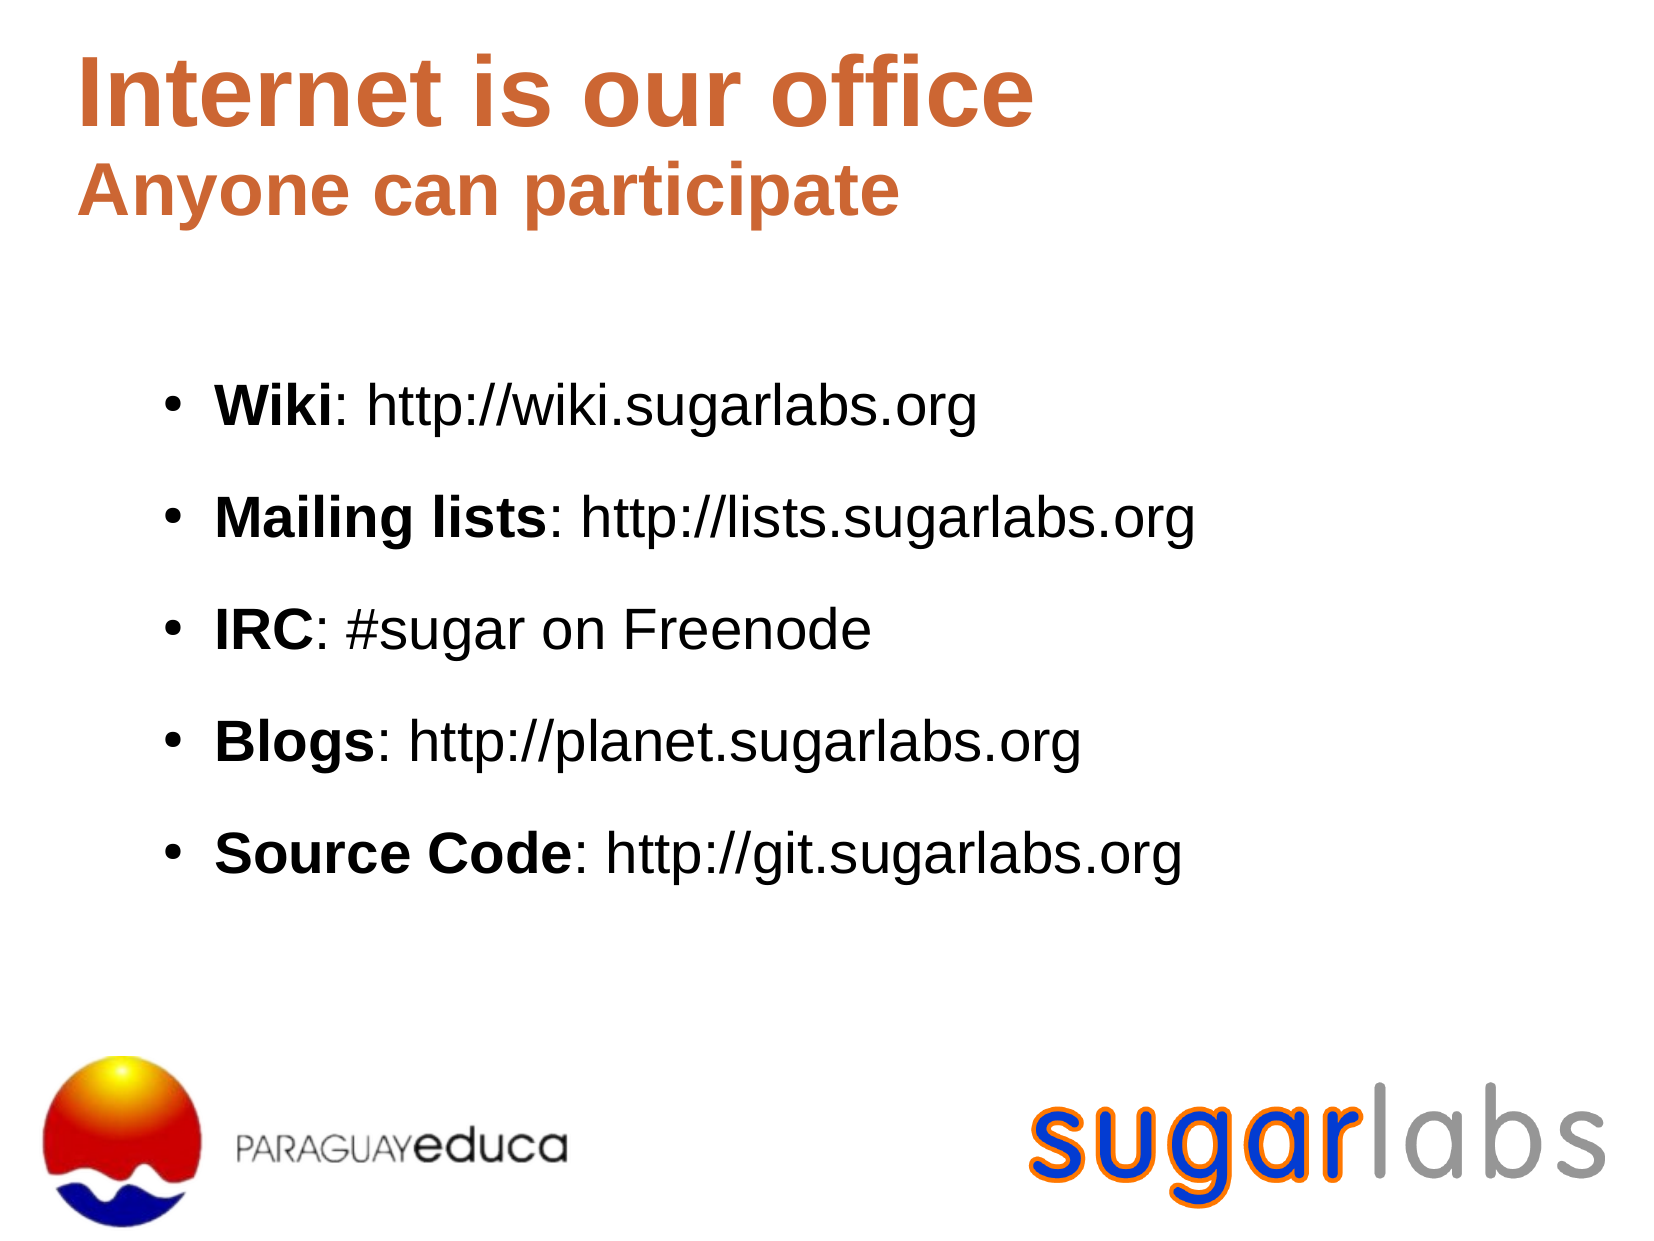

# Internet is our office Anyone can participate
 Wiki: http://wiki.sugarlabs.org
 Mailing lists: http://lists.sugarlabs.org
 IRC: #sugar on Freenode
 Blogs: http://planet.sugarlabs.org
 Source Code: http://git.sugarlabs.org